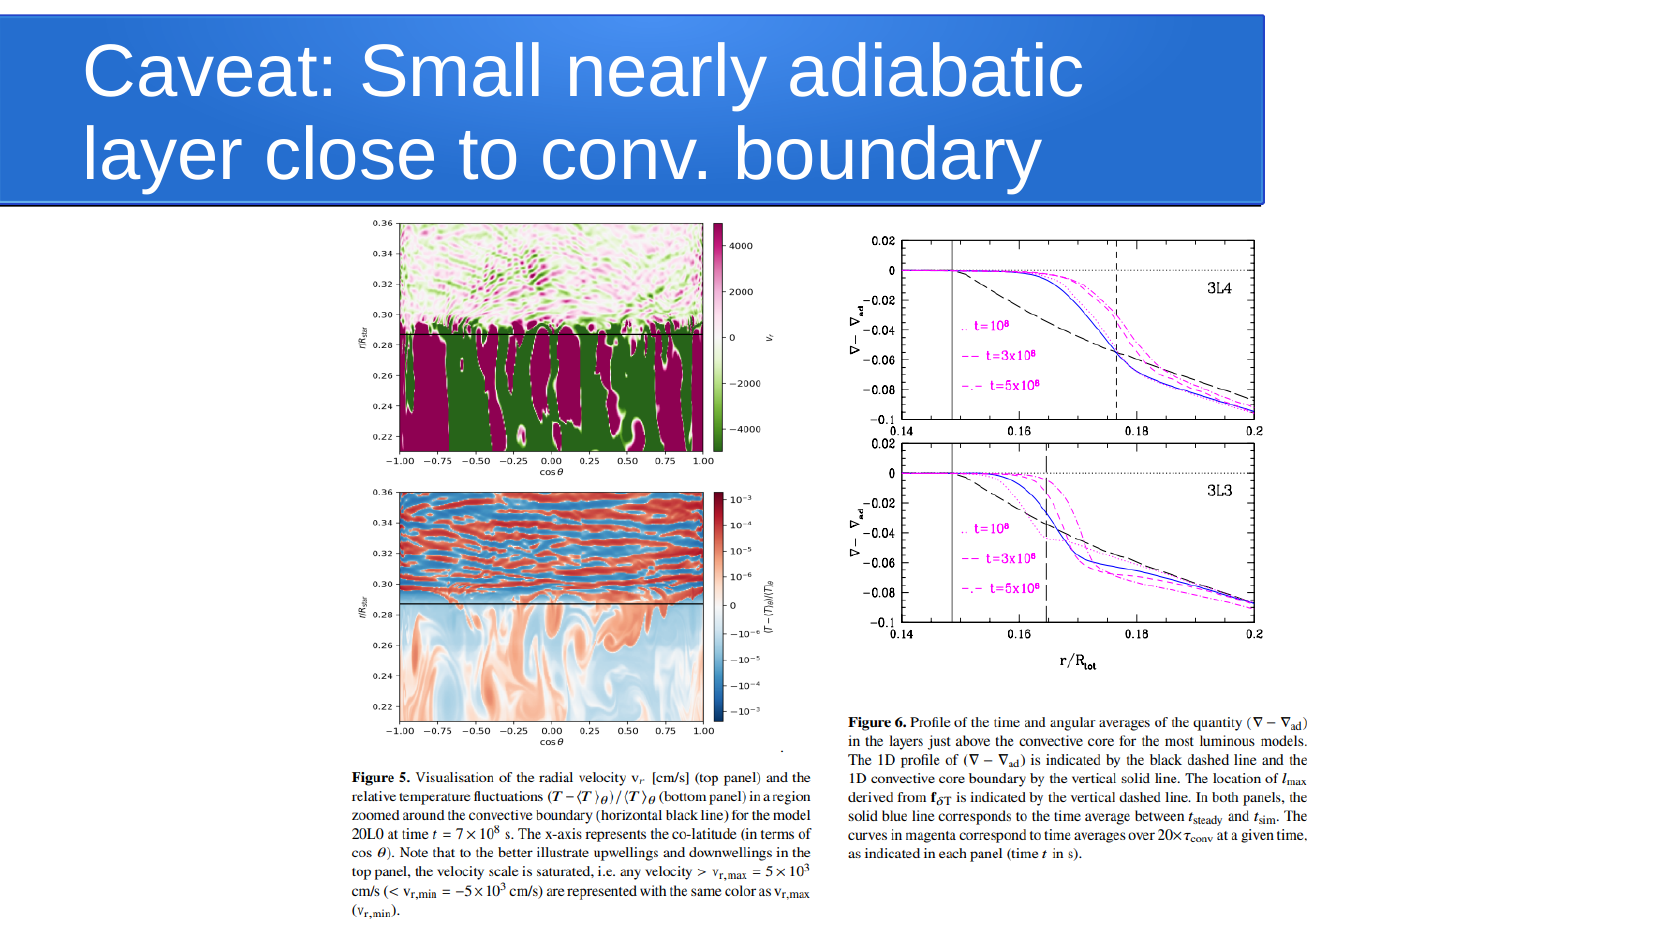

# Caveat: Small nearly adiabatic layer close to conv. boundary